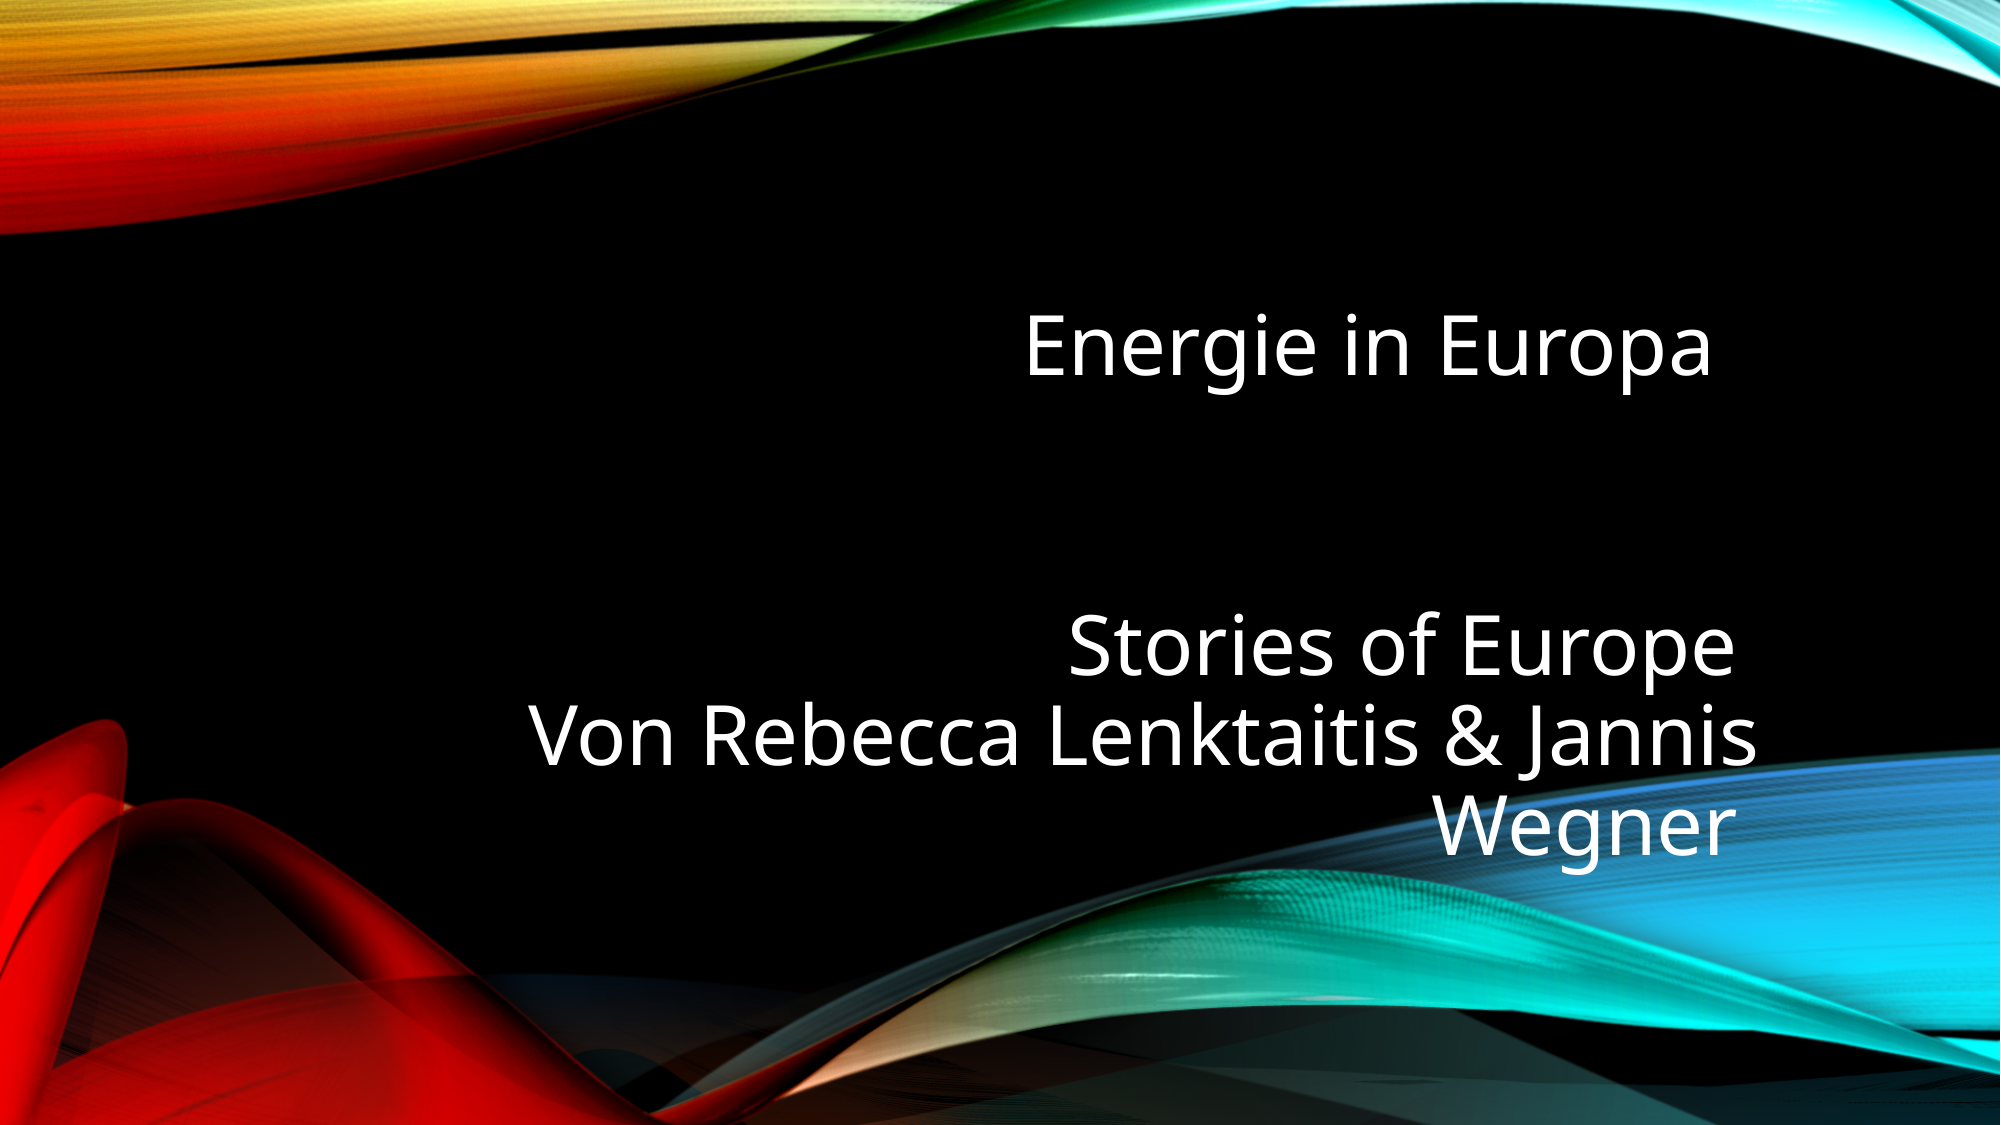

# Energie in Europa
Stories of Europe
Von Rebecca Lenktaitis & Jannis Wegner